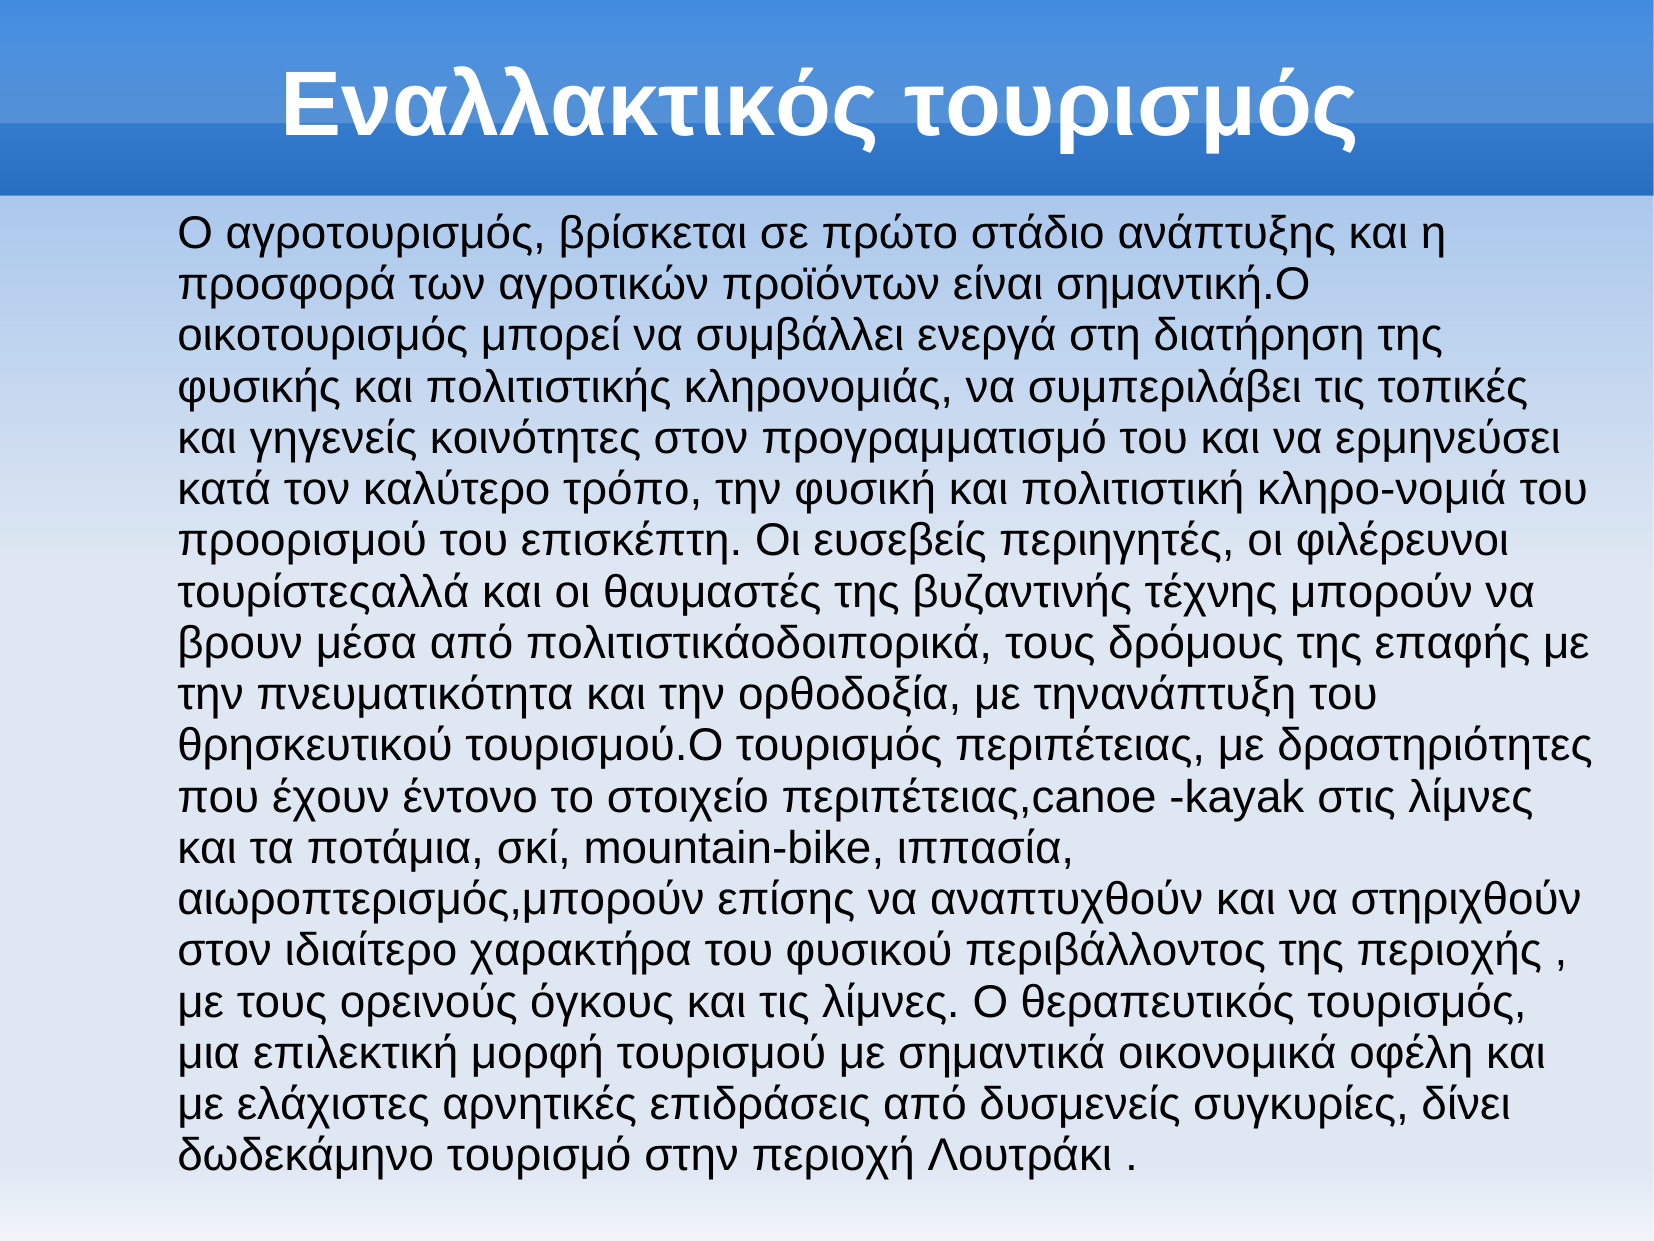

# Εναλλακτικός τουρισμός
Ο αγροτουρισμός, βρίσκεται σε πρώτο στάδιο ανάπτυξης και η προσφορά των αγροτικών προϊόντων είναι σημαντική.Ο οικοτουρισμός μπορεί να συμβάλλει ενεργά στη διατήρηση της φυσικής και πολιτιστικής κληρονομιάς, να συμπεριλάβει τις τοπικές και γηγενείς κοινότητες στον προγραμματισμό του και να ερμηνεύσει κατά τον καλύτερο τρόπο, την φυσική και πολιτιστική κληρο-νομιά του προορισμού του επισκέπτη. Οι ευσεβείς περιηγητές, οι φιλέρευνοι τουρίστεςαλλά και οι θαυμαστές της βυζαντινής τέχνης μπορούν να βρουν μέσα από πολιτιστικάοδοιπορικά, τους δρόμους της επαφής με την πνευματικότητα και την ορθοδοξία, με τηνανάπτυξη του θρησκευτικού τουρισμού.Ο τουρισμός περιπέτειας, με δραστηριότητες που έχουν έντονο το στοιχείο περιπέτειας,canoe -kayak στις λίμνες και τα ποτάμια, σκί, mountain-bike, ιππασία, αιωροπτερισμός,μπορούν επίσης να αναπτυχθούν και να στηριχθούν στον ιδιαίτερο χαρακτήρα του φυσικού περιβάλλοντος της περιοχής , με τους ορεινούς όγκους και τις λίμνες. Ο θεραπευτικός τουρισμός, μια επιλεκτική μορφή τουρισμού με σημαντικά οικονομικά οφέλη και με ελάχιστες αρνητικές επιδράσεις από δυσμενείς συγκυρίες, δίνει δωδεκάμηνο τουρισμό στην περιοχή Λουτράκι .